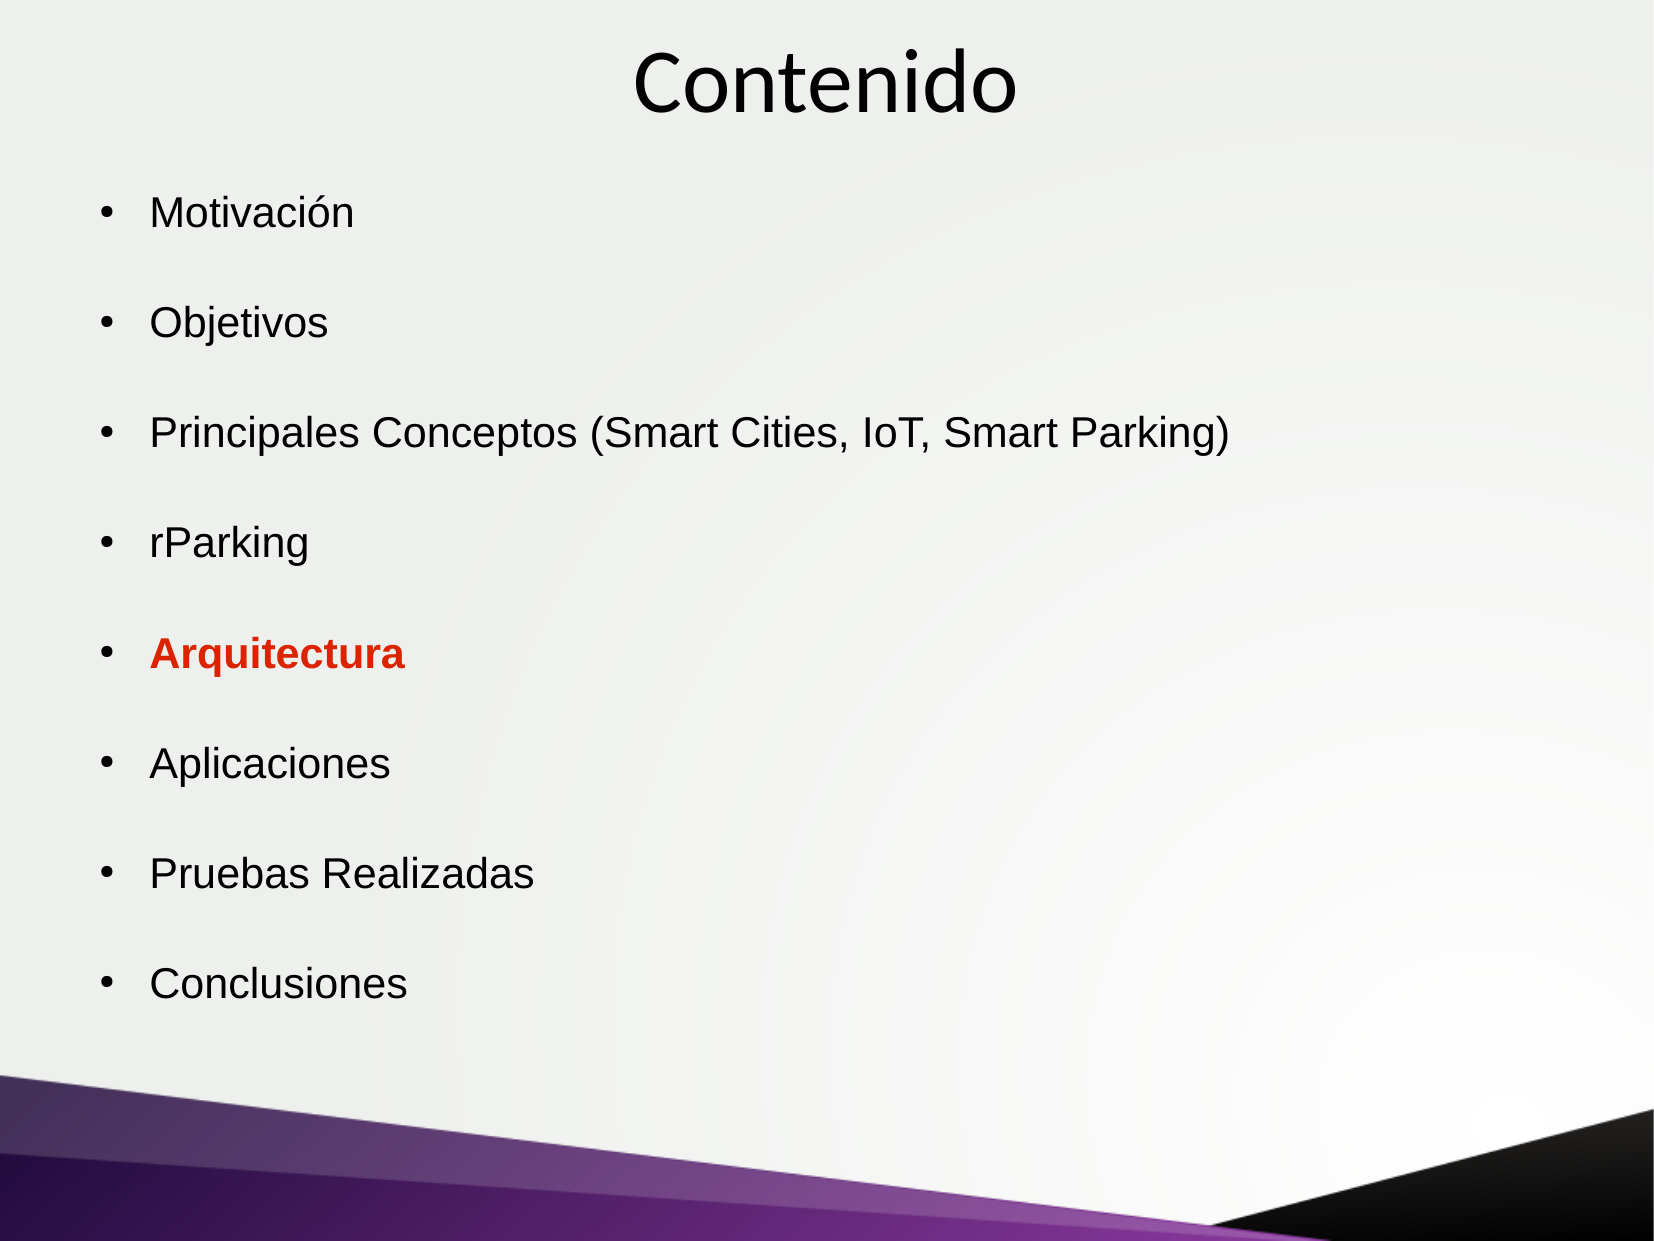

# Contenido
Motivación
Objetivos
Principales Conceptos (Smart Cities, IoT, Smart Parking)
rParking
Arquitectura
Aplicaciones
Pruebas Realizadas
Conclusiones